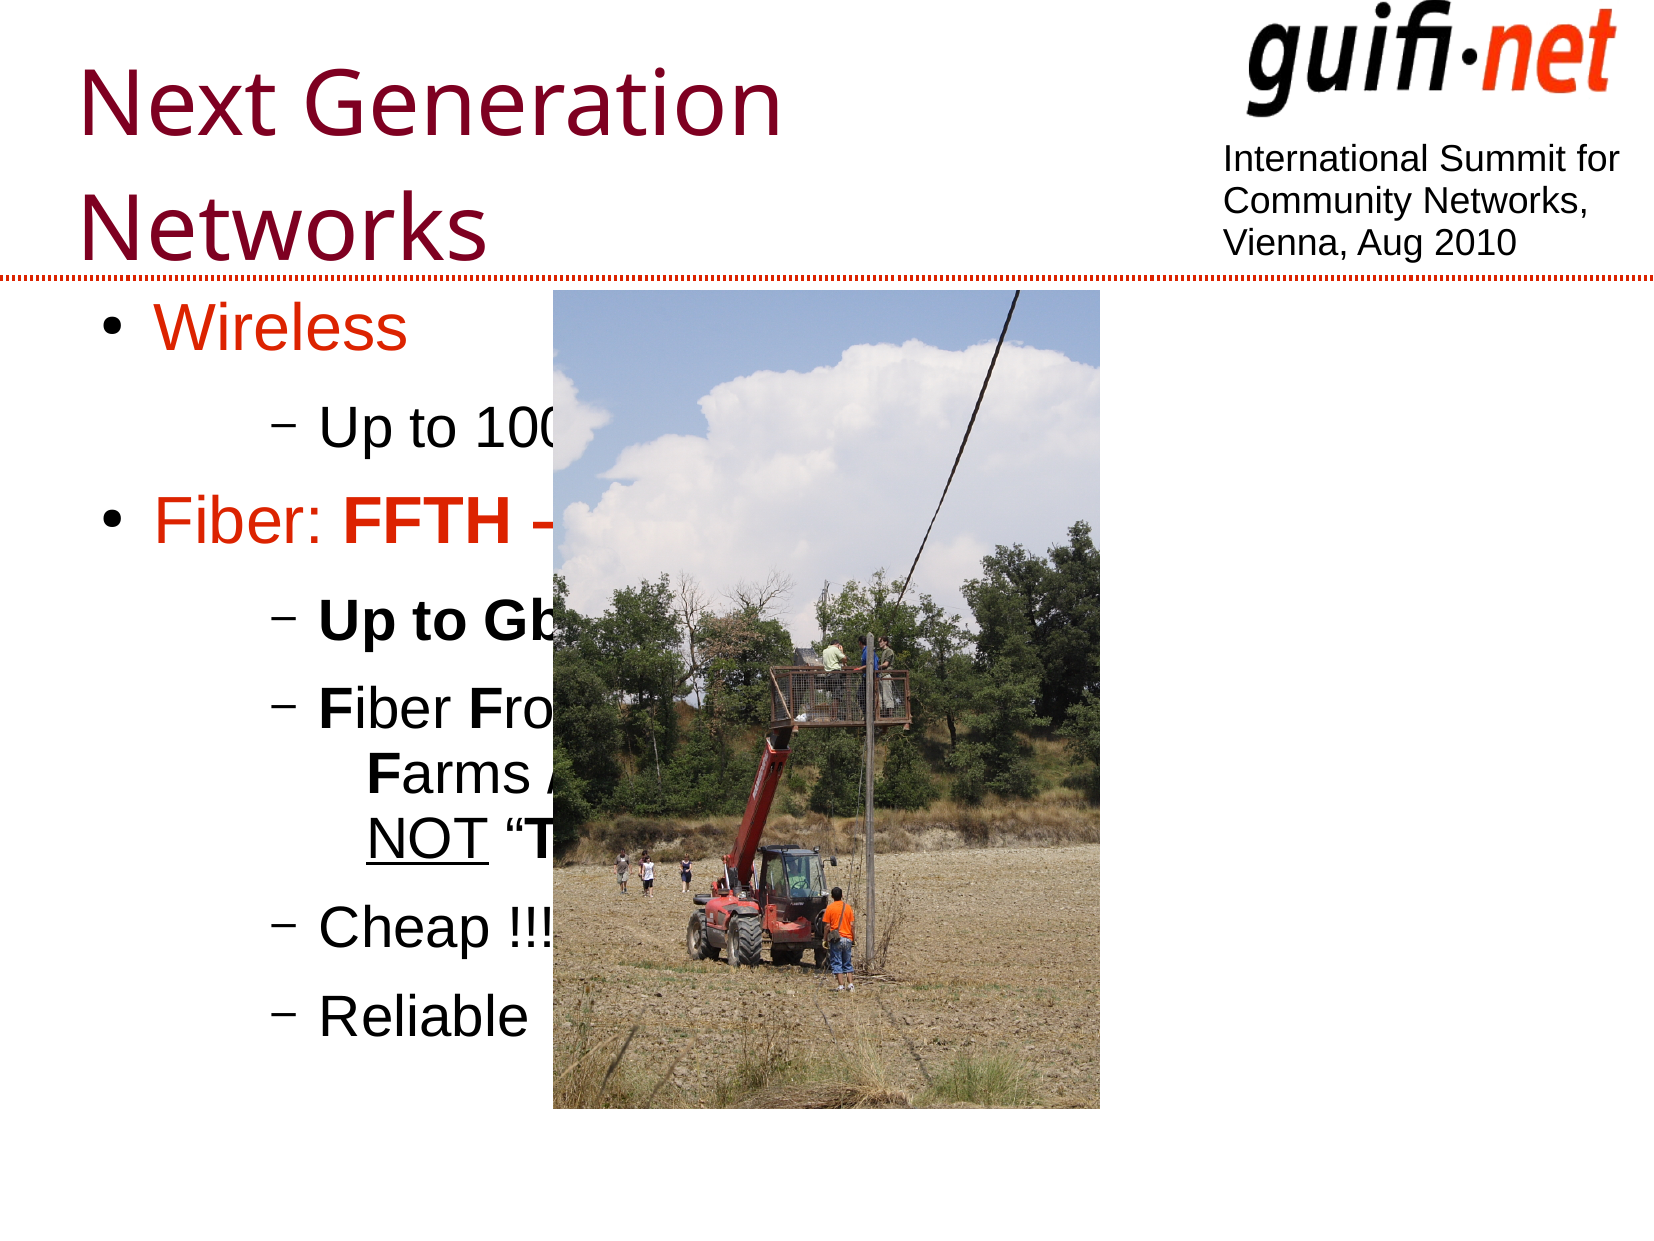

# Next Generation Networks
Wireless
Up to 100s Mb/s
Fiber: FFTH – FFTF
Up to Gb/s !!!
Fiber From The Farms / Houses, NOT “To”...
Cheap !!!
Reliable